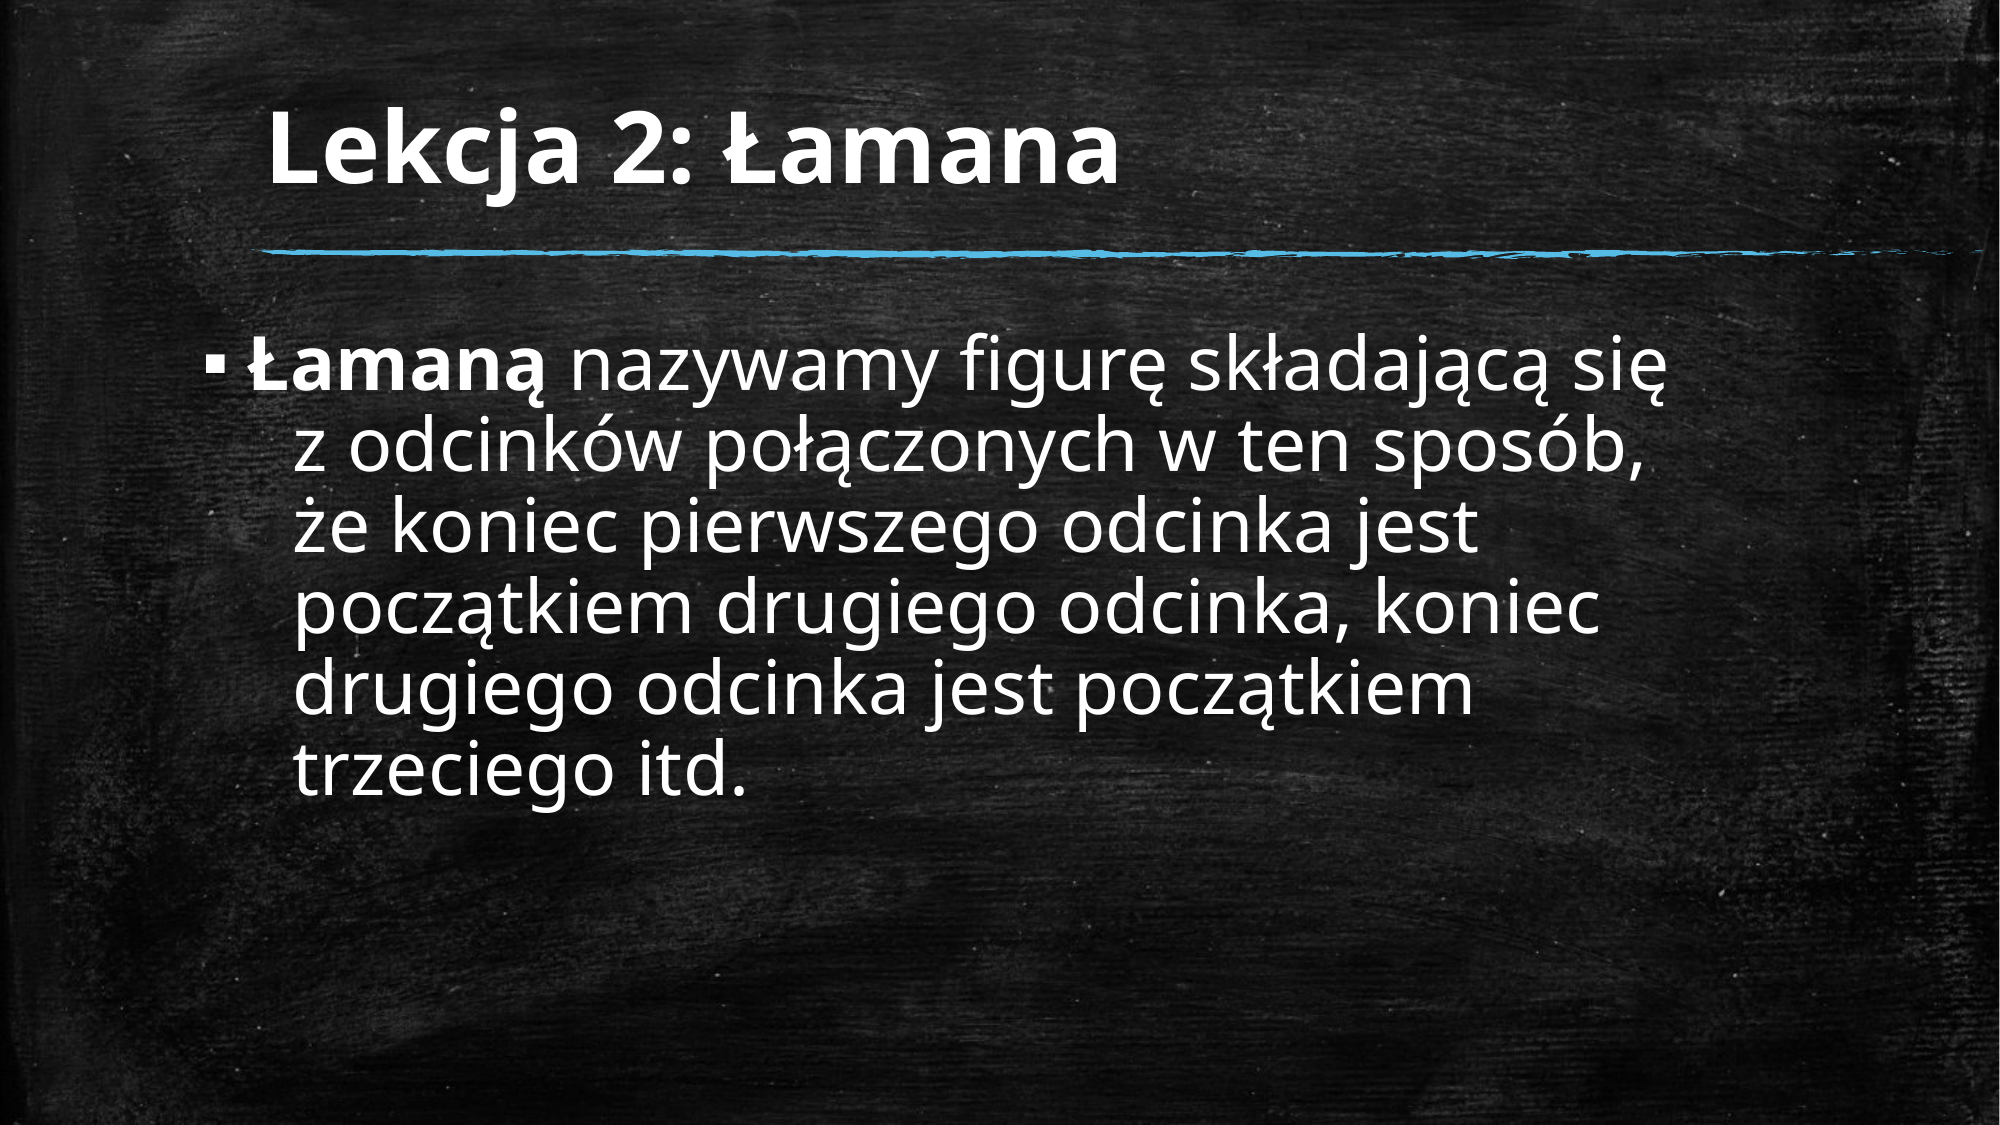

# Lekcja 2: Łamana
Łamaną nazywamy figurę składającą się z odcinków połączonych w ten sposób, że koniec pierwszego odcinka jest początkiem drugiego odcinka, koniec drugiego odcinka jest początkiem trzeciego itd.